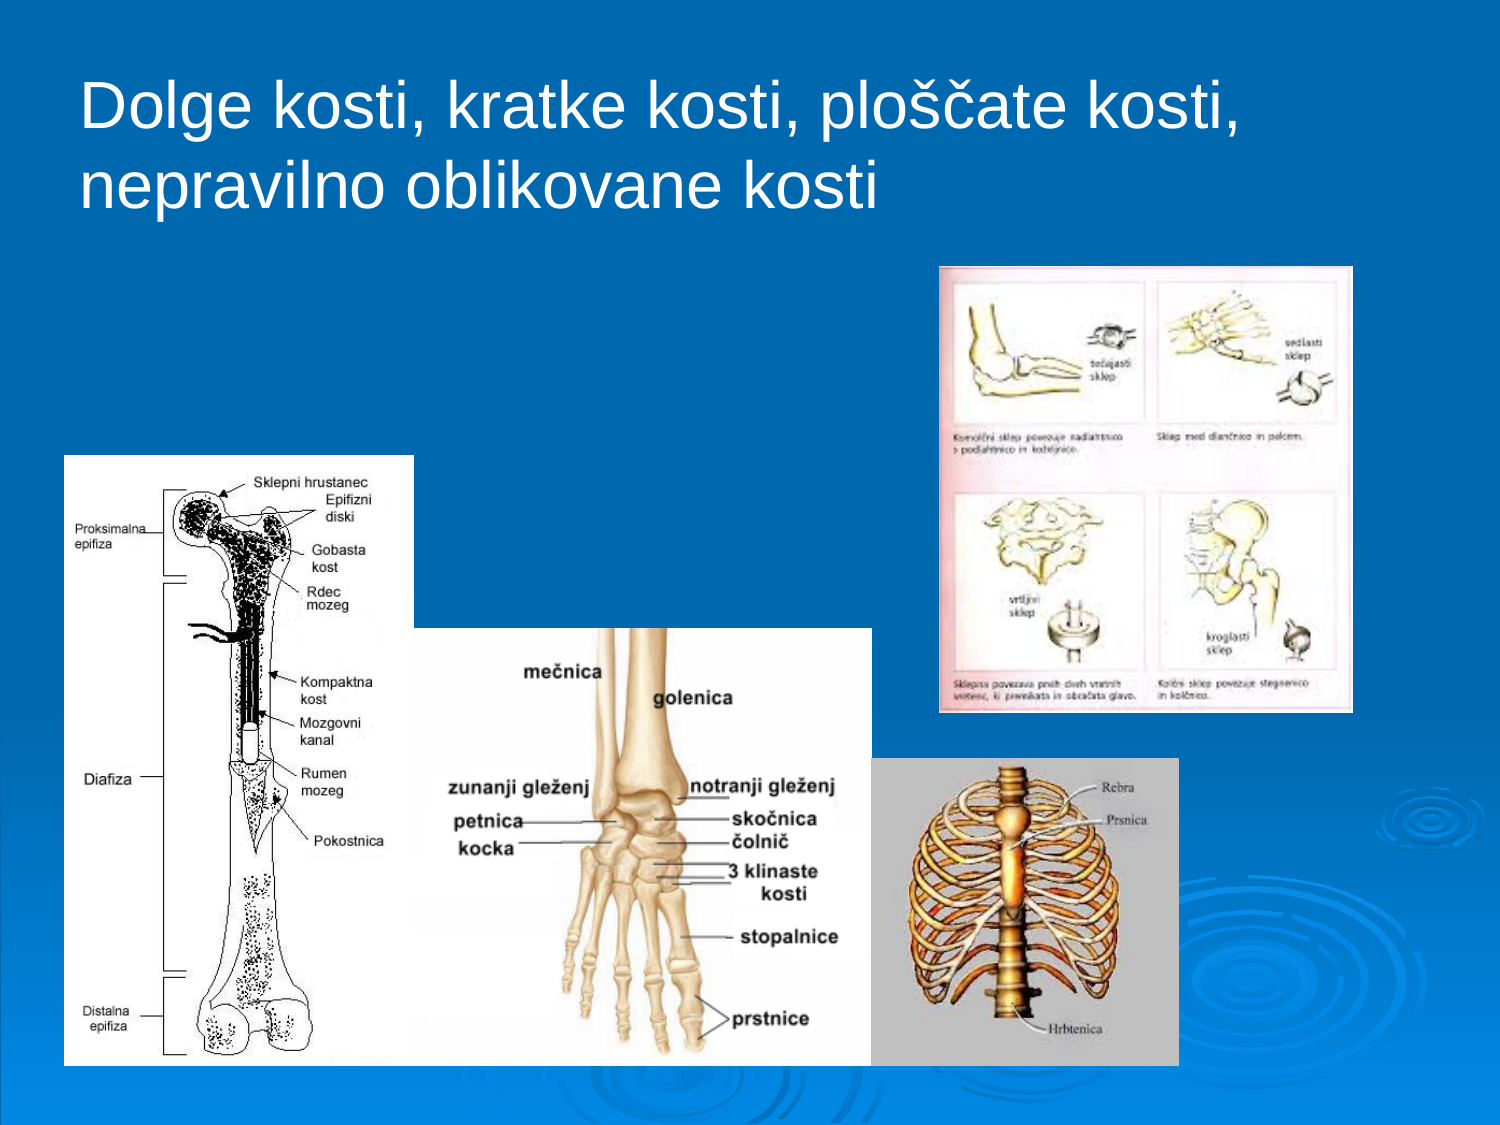

# Dolge kosti, kratke kosti, ploščate kosti, nepravilno oblikovane kosti